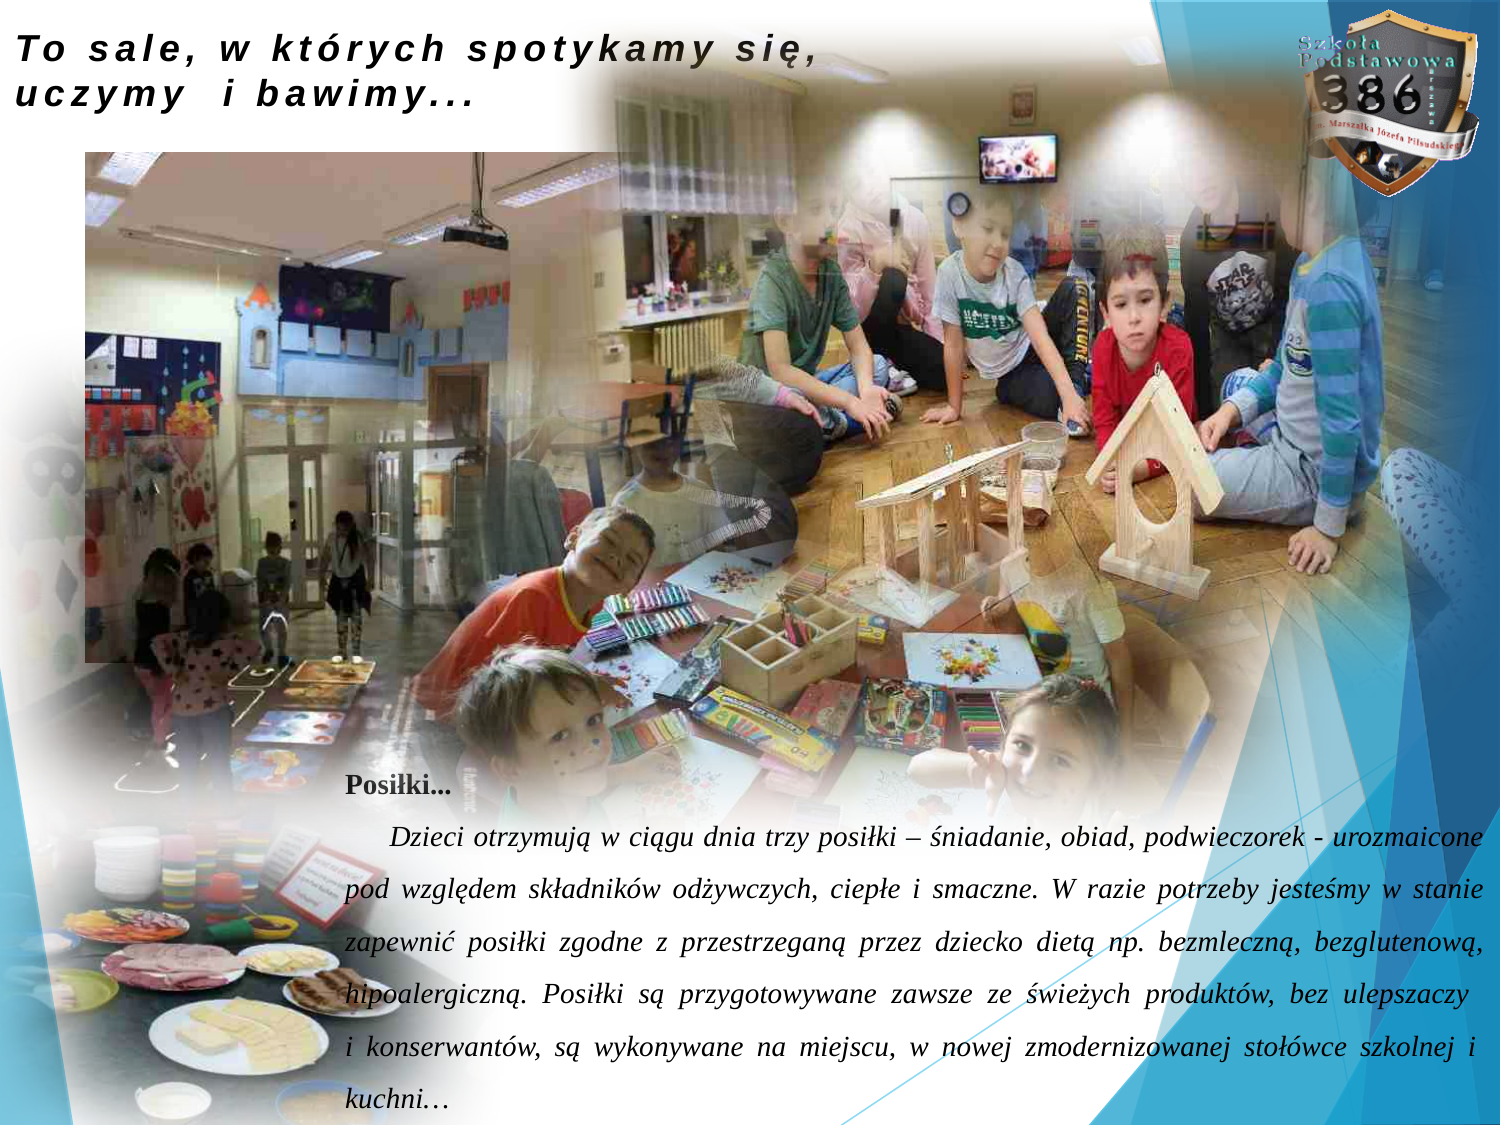

To sale, w których spotykamy się,
uczymy i bawimy...
Posiłki...
Dzieci otrzymują w ciągu dnia trzy posiłki – śniadanie, obiad, podwieczorek - urozmaicone pod względem składników odżywczych, ciepłe i smaczne. W razie potrzeby jesteśmy w stanie zapewnić posiłki zgodne z przestrzeganą przez dziecko dietą np. bezmleczną, bezglutenową, hipoalergiczną. Posiłki są przygotowywane zawsze ze świeżych produktów, bez ulepszaczy
i konserwantów, są wykonywane na miejscu, w nowej zmodernizowanej stołówce szkolnej i  kuchni…